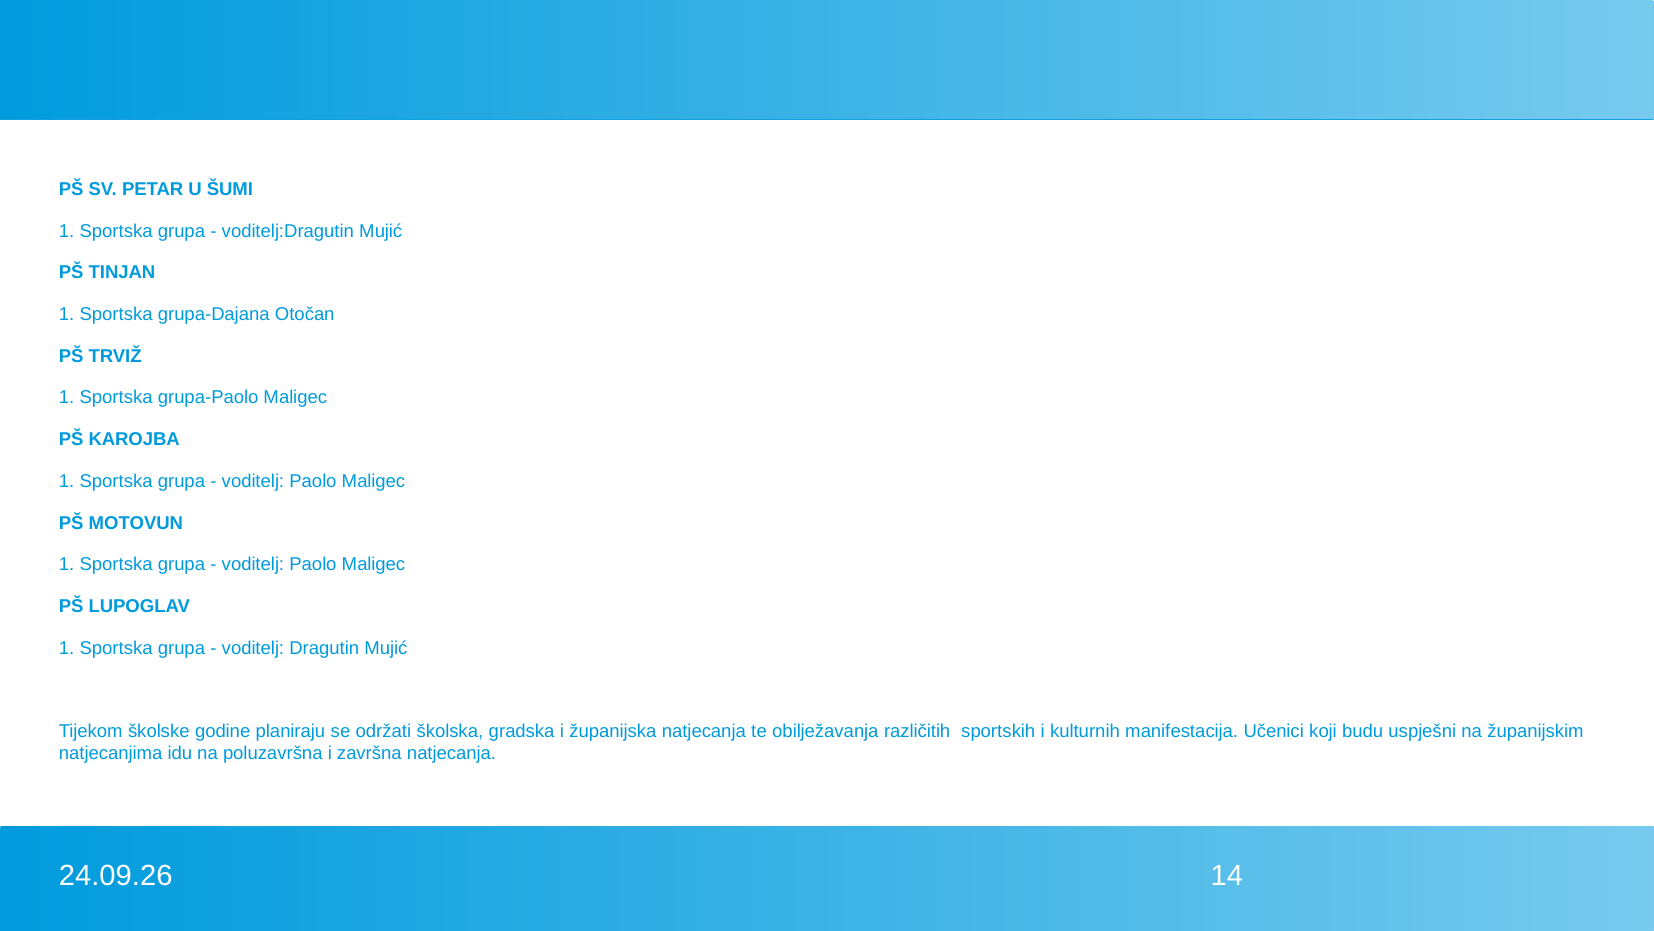

#
PŠ SV. PETAR U ŠUMI
1. Sportska grupa - voditelj:Dragutin Mujić
PŠ TINJAN
1. Sportska grupa-Dajana Otočan
PŠ TRVIŽ
1. Sportska grupa-Paolo Maligec
PŠ KAROJBA
1. Sportska grupa - voditelj: Paolo Maligec
PŠ MOTOVUN
1. Sportska grupa - voditelj: Paolo Maligec
PŠ LUPOGLAV
1. Sportska grupa - voditelj: Dragutin Mujić
Tijekom školske godine planiraju se održati školska, gradska i županijska natjecanja te obilježavanja različitih sportskih i kulturnih manifestacija. Učenici koji budu uspješni na županijskim natjecanjima idu na poluzavršna i završna natjecanja.